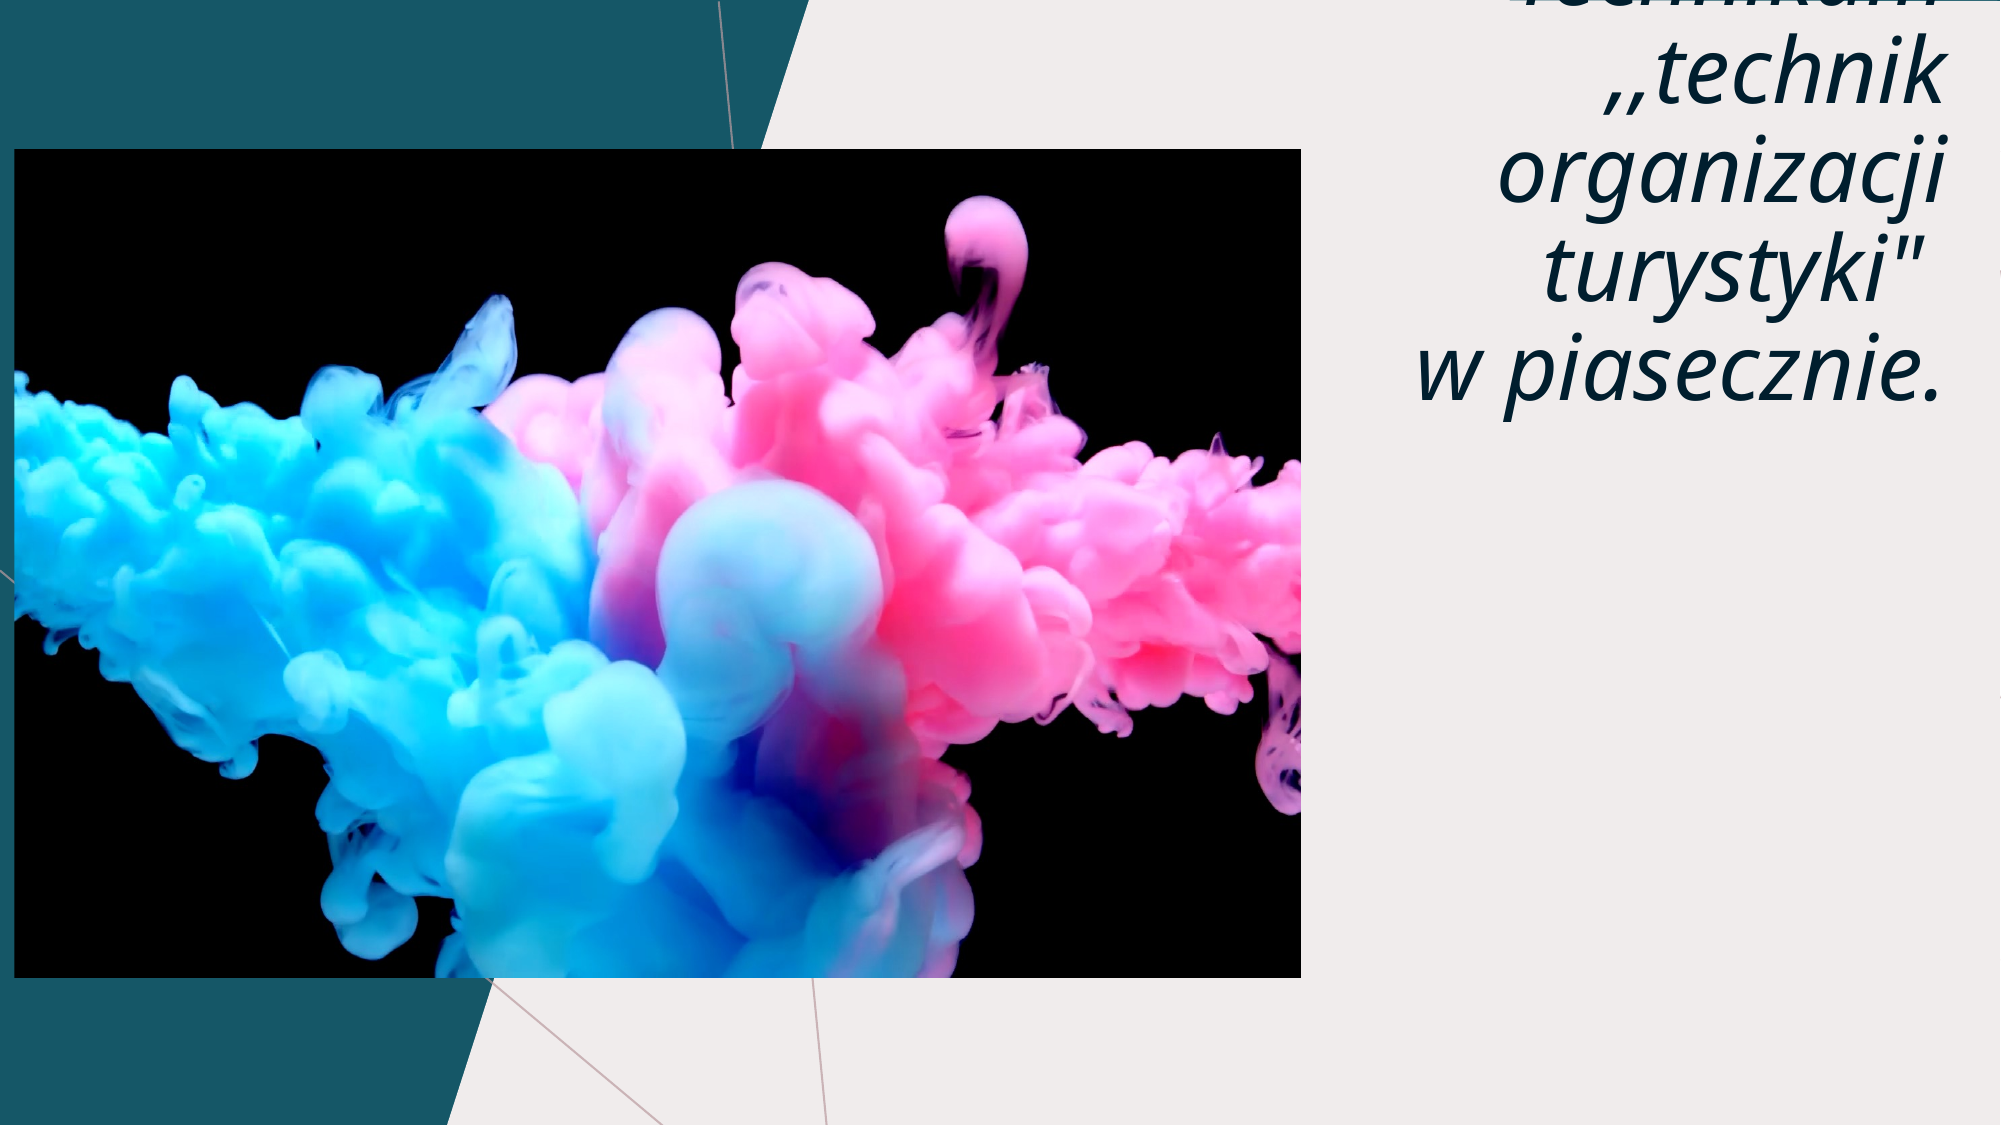

# Technikum ,,technik organizacji turystyki"  w piasecznie.